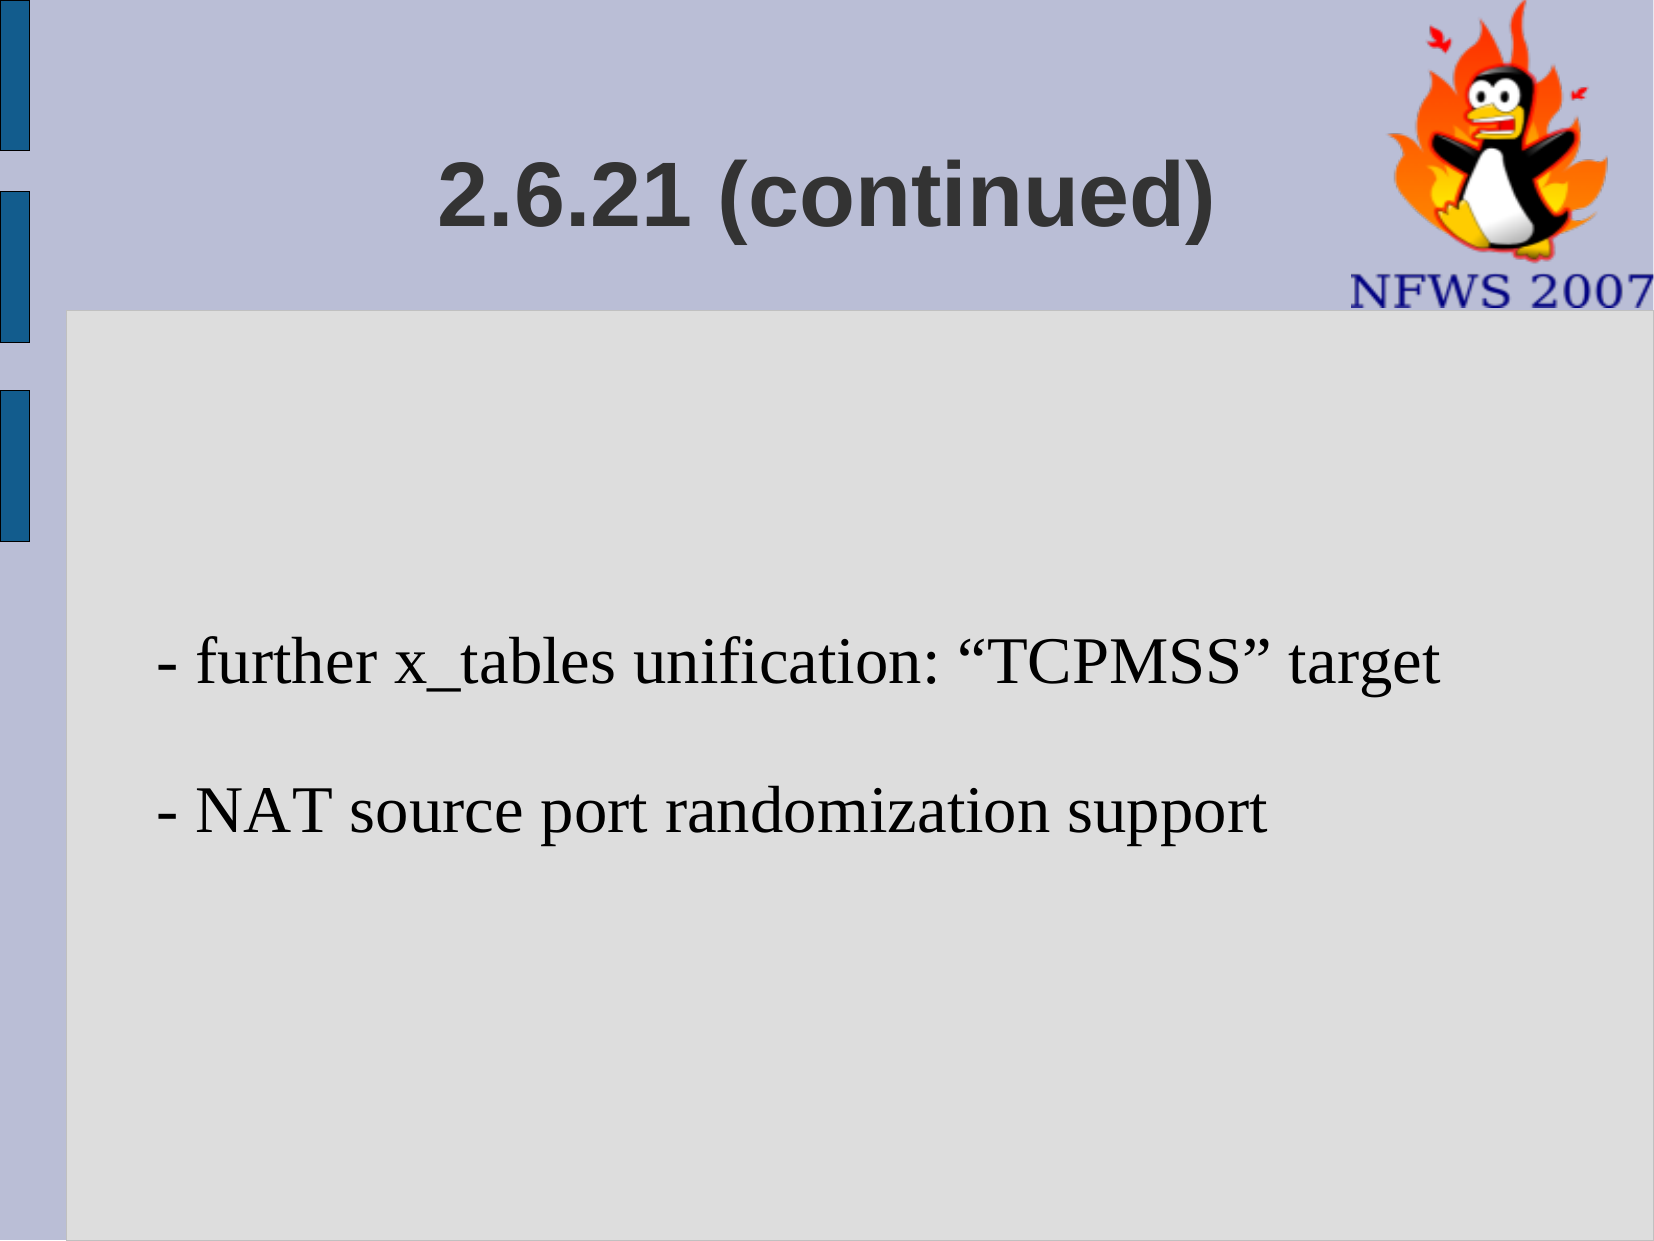

# 2.6.21 (continued)
- further x_tables unification: “TCPMSS” target
- NAT source port randomization support